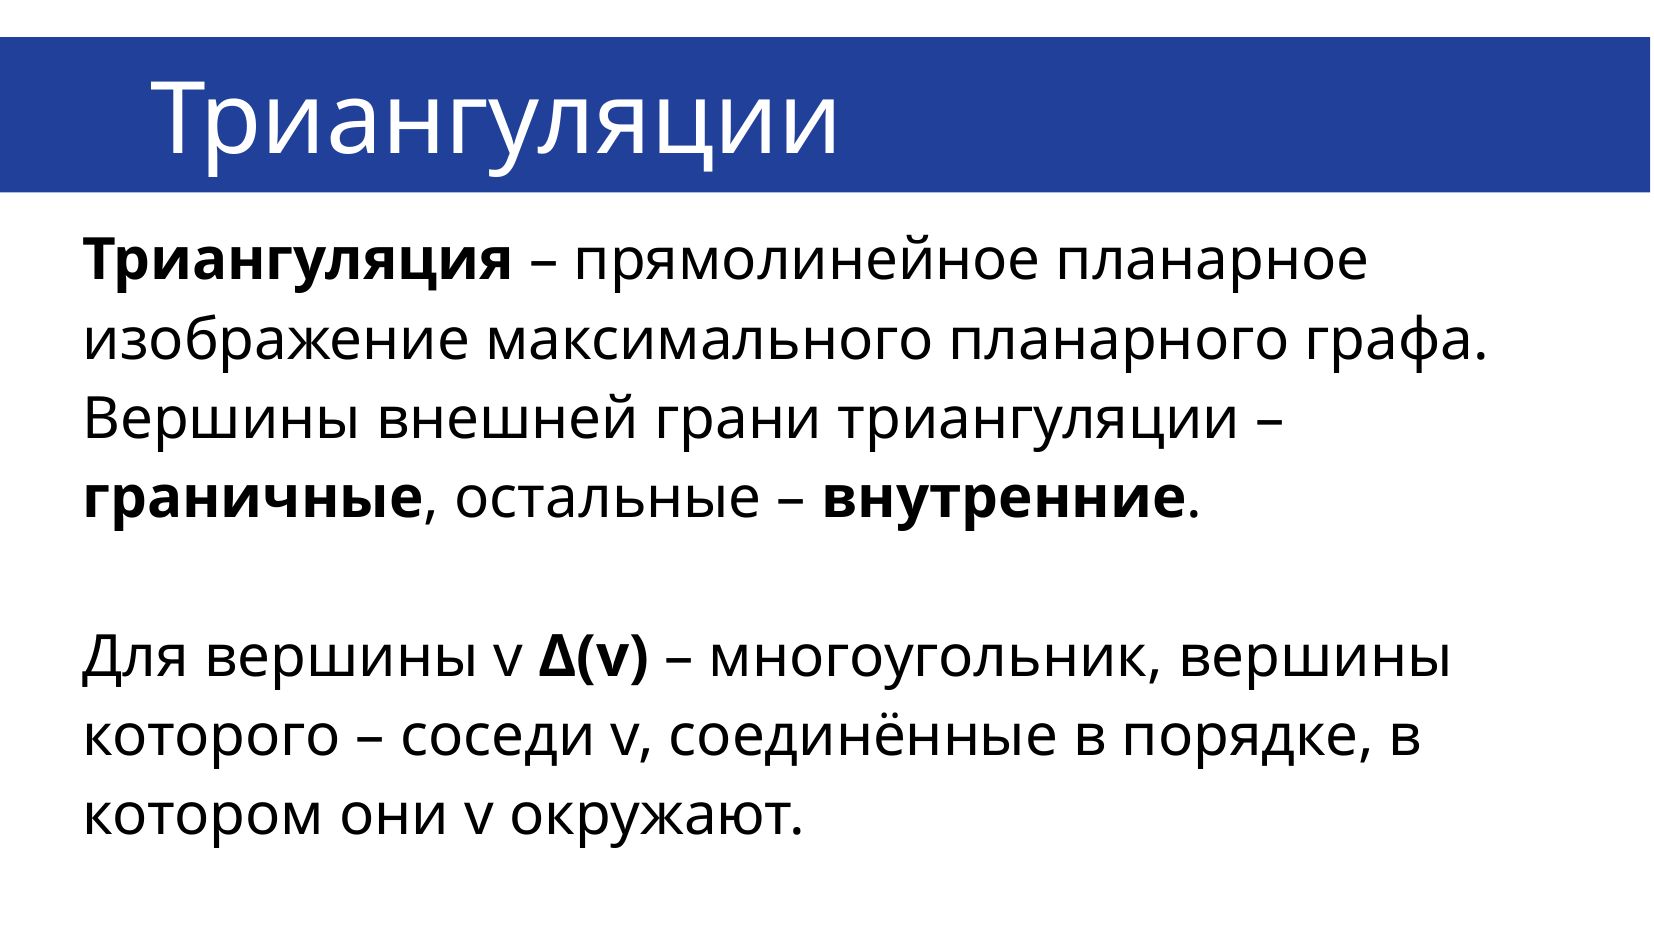

# Триангуляции
Триангуляция – прямолинейное планарное изображение максимального планарного графа.
Вершины внешней грани триангуляции – граничные, остальные – внутренние.
Для вершины v Δ(v) – многоугольник, вершины которого – соседи v, соединённые в порядке, в котором они v окружают.